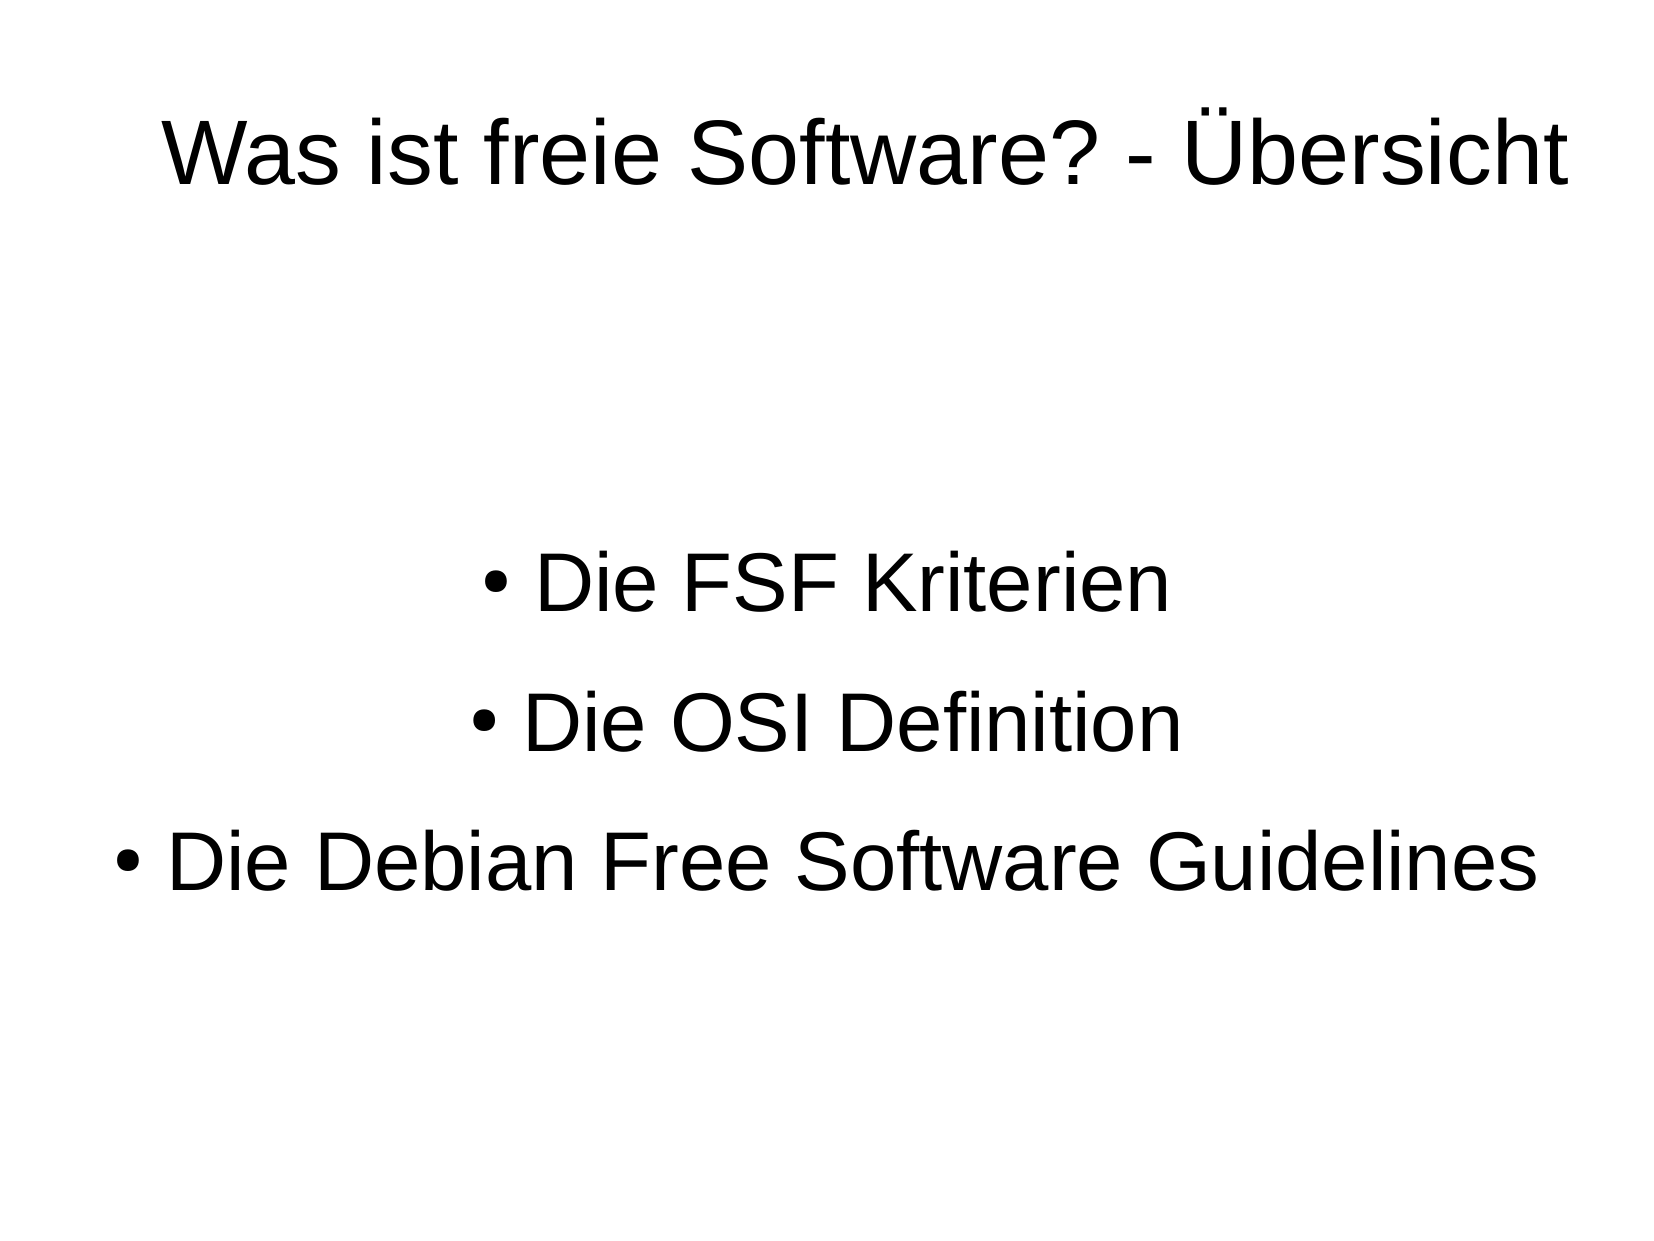

# Was ist freie Software? - Übersicht
 Die FSF Kriterien
 Die OSI Definition
 Die Debian Free Software Guidelines